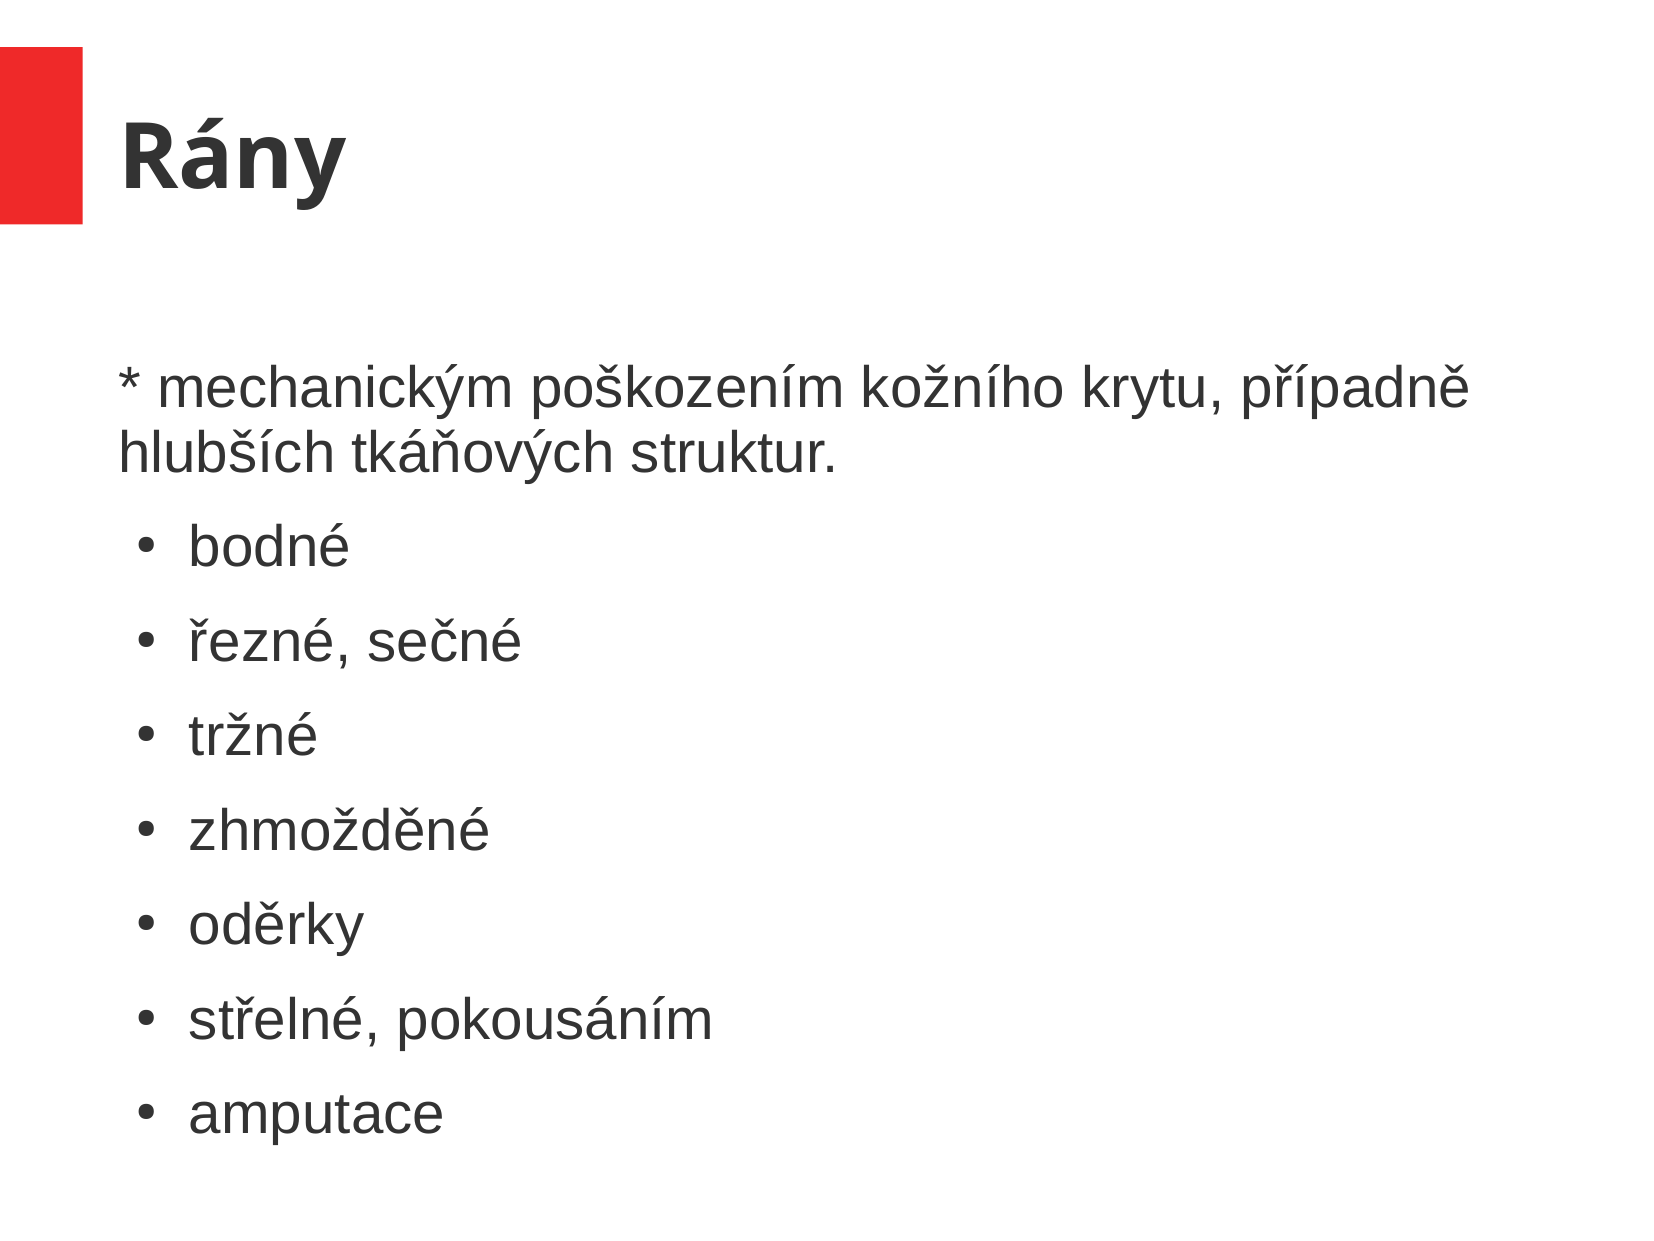

# Rány
* mechanickým poškozením kožního krytu, případně hlubších tkáňových struktur.
bodné
řezné, sečné
tržné
zhmožděné
oděrky
střelné, pokousáním
amputace